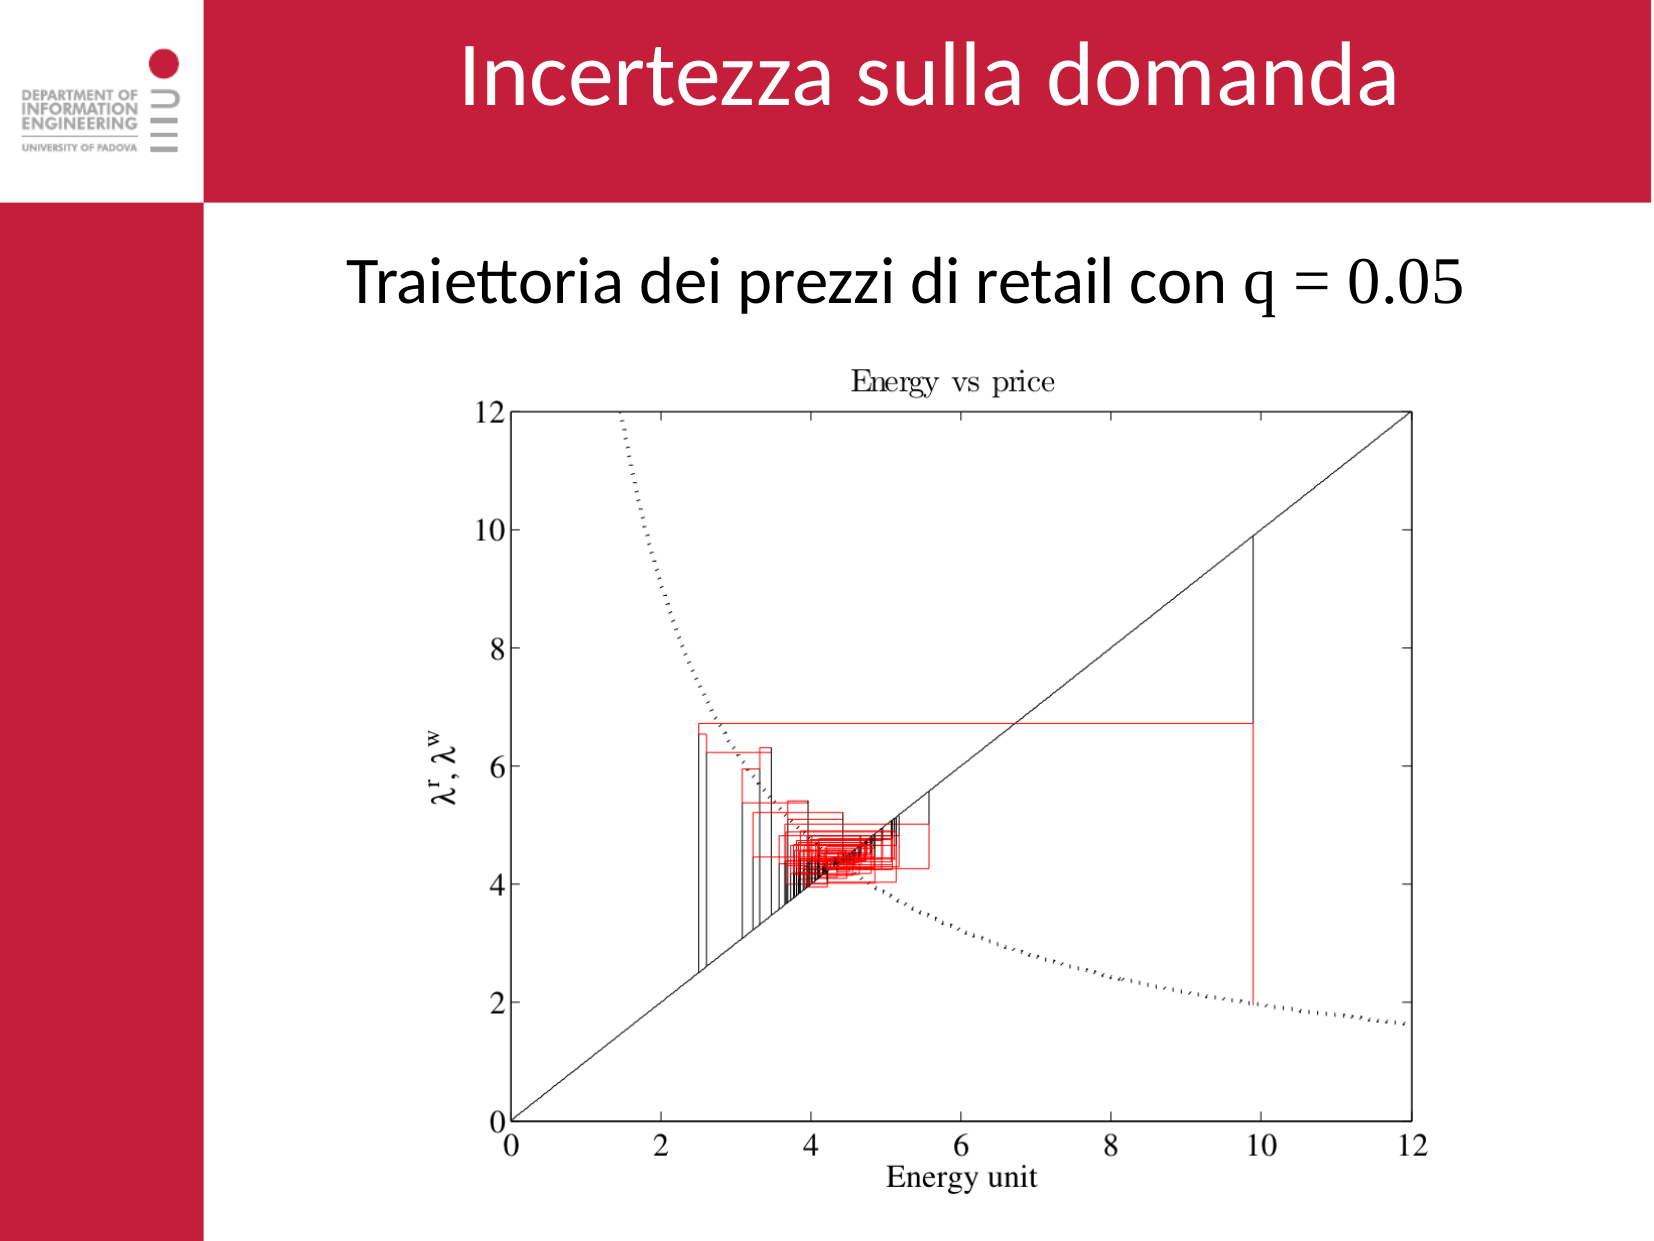

Incertezza sulla domanda
Traiettoria dei prezzi di retail con q = 0.05